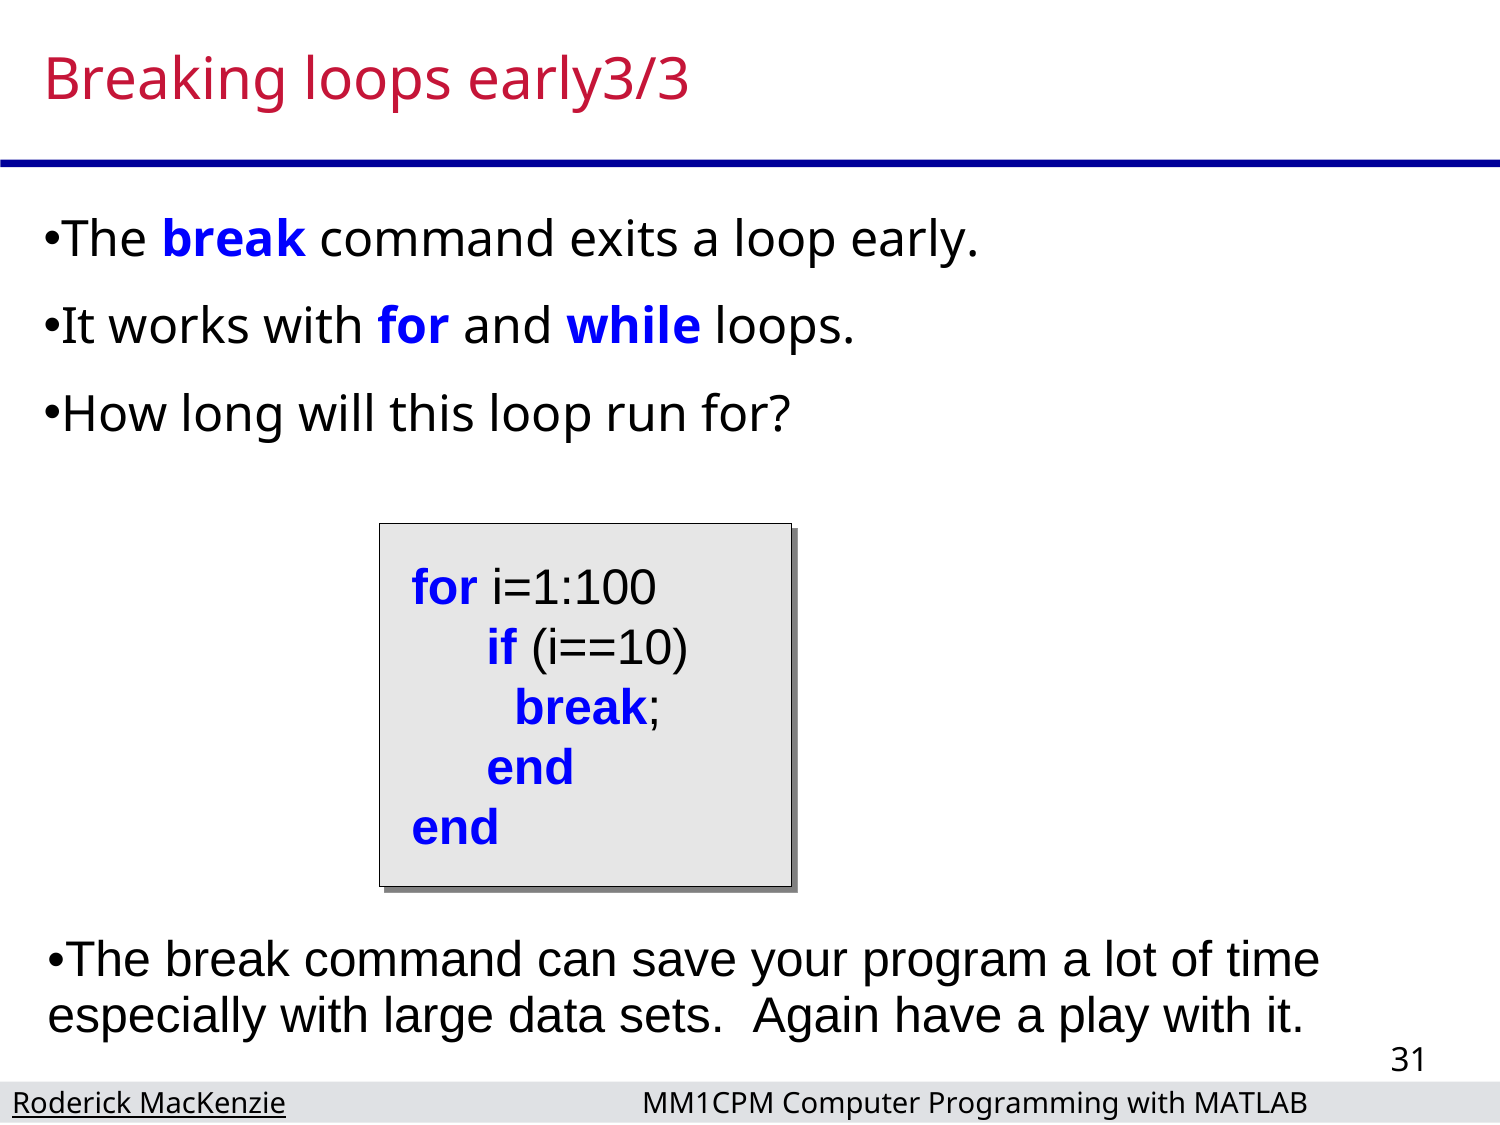

# Breaking loops early3/3
The break command exits a loop early.
It works with for and while loops.
How long will this loop run for?
for i=1:100
if (i==10)
 break;
end
end
The break command can save your program a lot of time especially with large data sets. Again have a play with it.